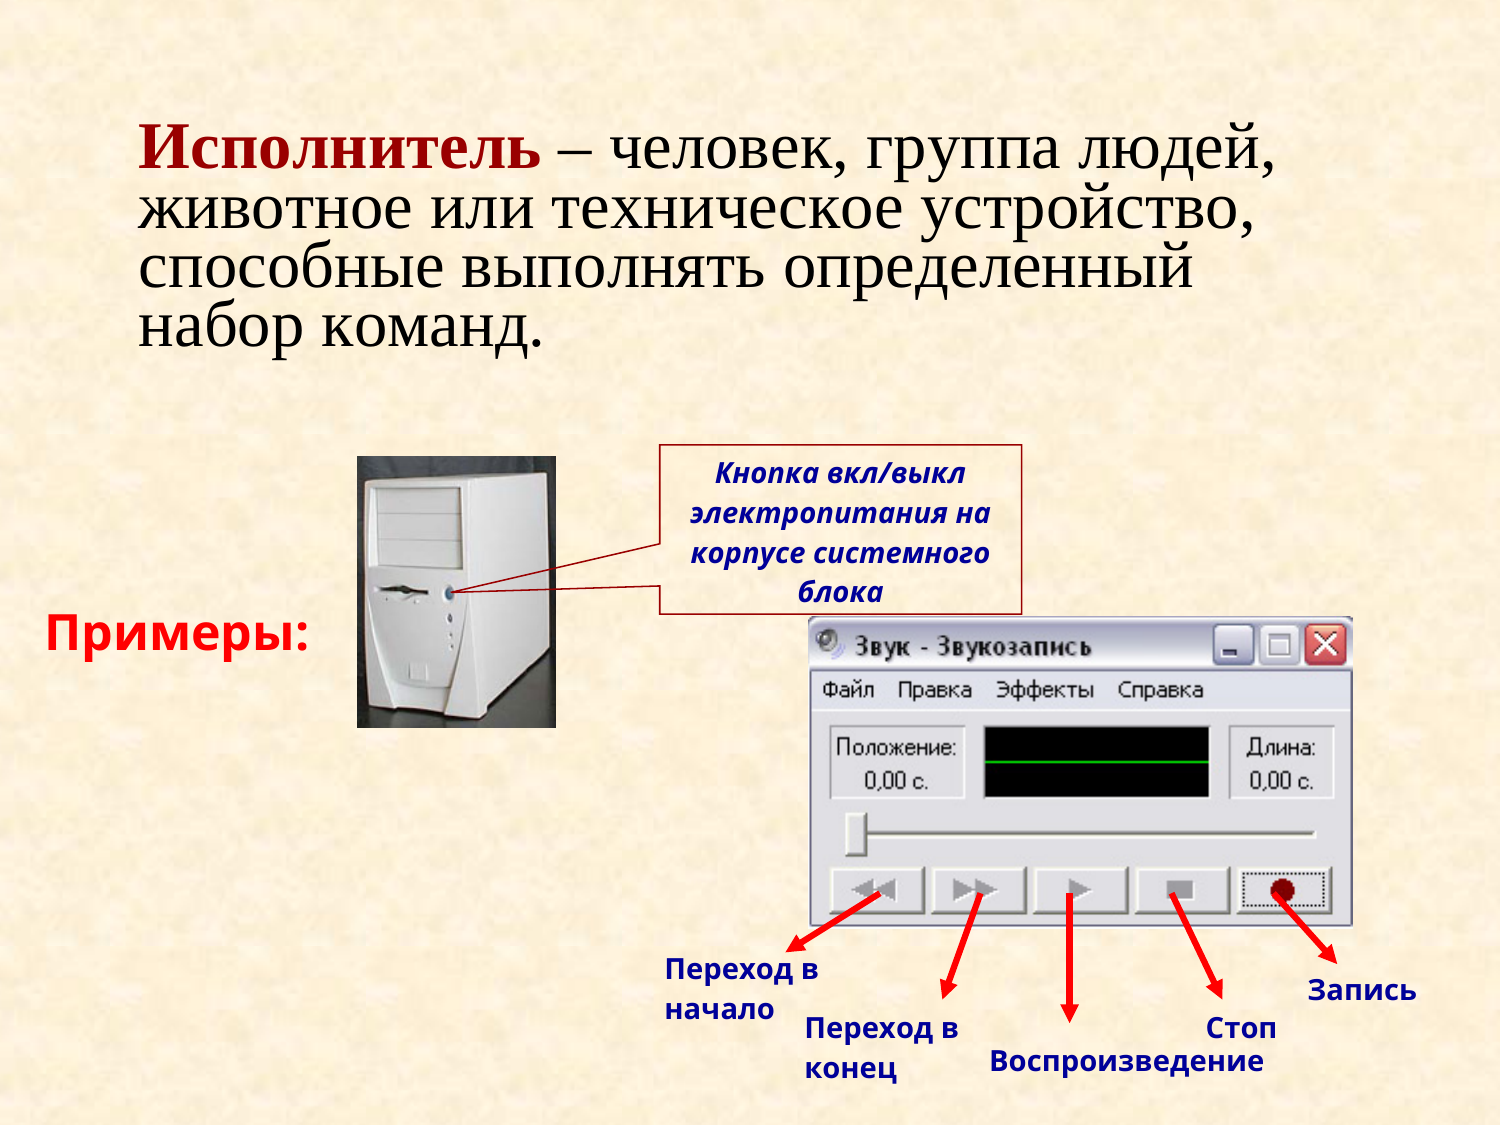

Исполнитель – человек, группа людей, животное или техническое устройство, способные выполнять определенный набор команд.
Кнопка вкл/выкл электропитания на корпусе системного блока
Примеры:
Переход в начало
Запись
Переход в конец
Стоп
Воспроизведение